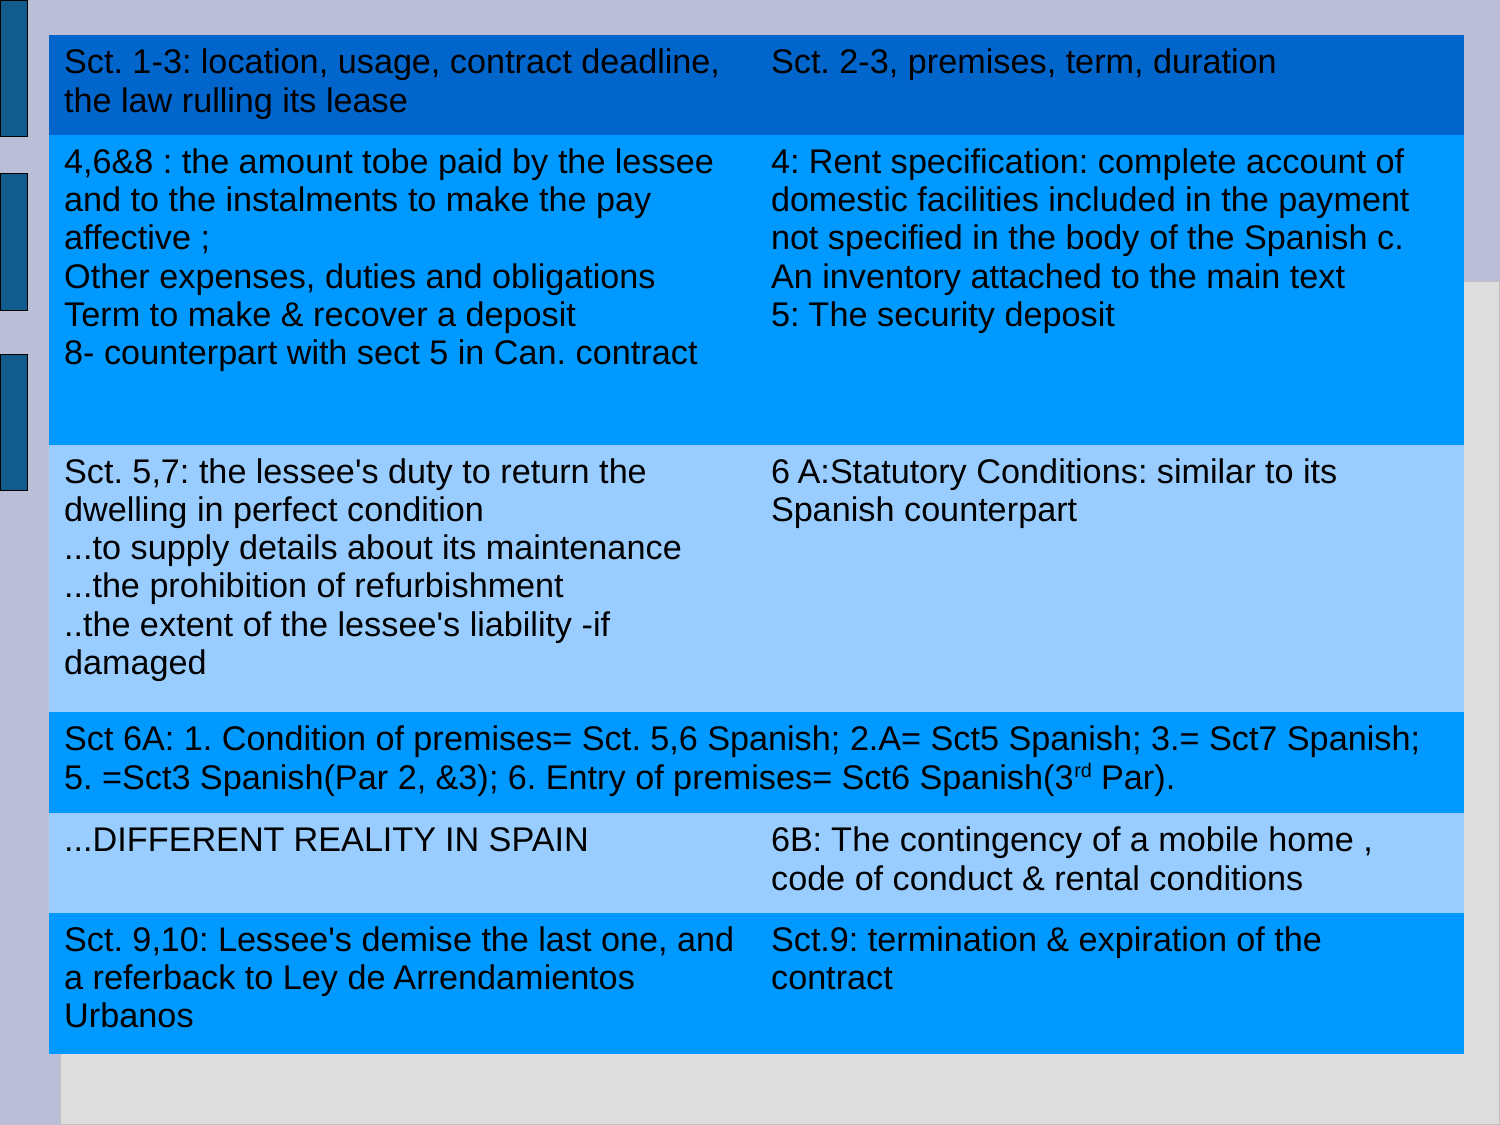

| Sct. 1-3: location, usage, contract deadline, the law rulling its lease | Sct. 2-3, premises, term, duration |
| --- | --- |
| 4,6&8 : the amount tobe paid by the lessee and to the instalments to make the pay affective ; Other expenses, duties and obligations Term to make & recover a deposit 8- counterpart with sect 5 in Can. contract | 4: Rent specification: complete account of domestic facilities included in the payment not specified in the body of the Spanish c. An inventory attached to the main text 5: The security deposit |
| Sct. 5,7: the lessee's duty to return the dwelling in perfect condition ...to supply details about its maintenance ...the prohibition of refurbishment ..the extent of the lessee's liability -if damaged | 6 A:Statutory Conditions: similar to its Spanish counterpart |
| Sct 6A: 1. Condition of premises= Sct. 5,6 Spanish; 2.A= Sct5 Spanish; 3.= Sct7 Spanish; 5. =Sct3 Spanish(Par 2, &3); 6. Entry of premises= Sct6 Spanish(3rd Par). | |
| ...DIFFERENT REALITY IN SPAIN | 6B: The contingency of a mobile home , code of conduct & rental conditions |
| Sct. 9,10: Lessee's demise the last one, and a referback to Ley de Arrendamientos Urbanos | Sct.9: termination & expiration of the contract |
#